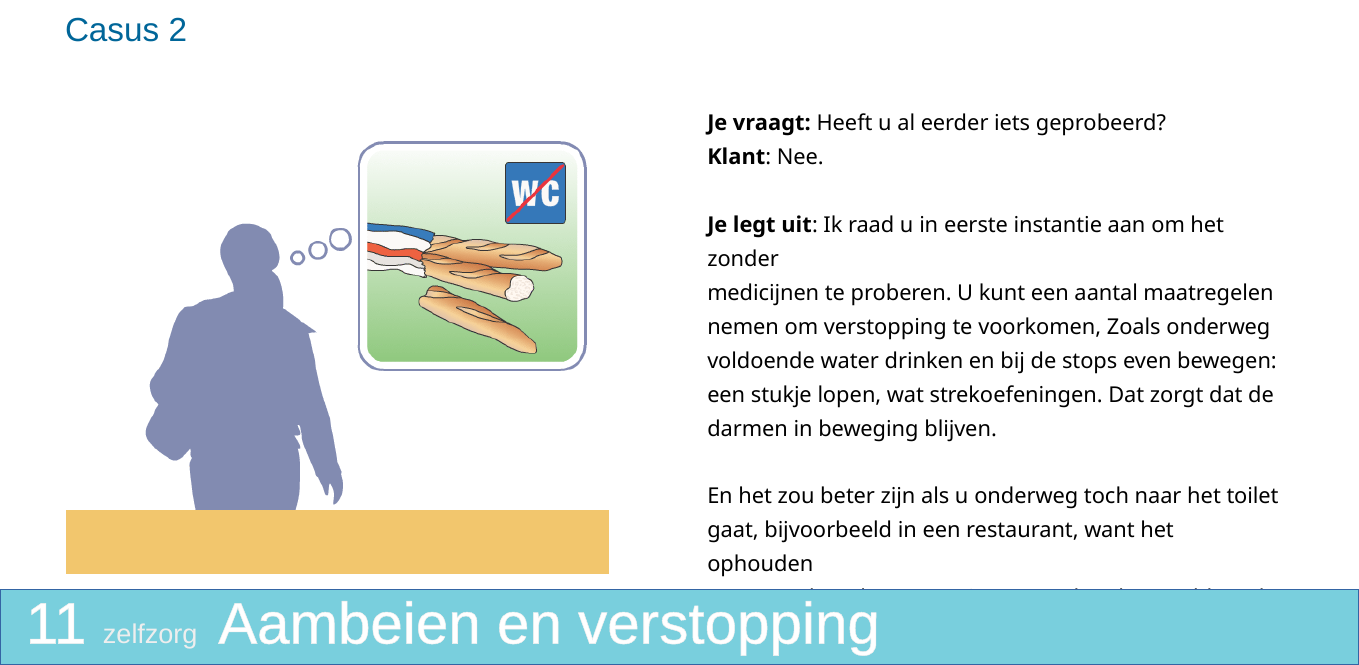

Casus 2
Je vraagt: Heeft u al eerder iets geprobeerd?
Klant: Nee.
Je legt uit: Ik raad u in eerste instantie aan om het zonder
medicijnen te proberen. U kunt een aantal maatregelen
nemen om verstopping te voorkomen, Zoals onderweg
voldoende water drinken en bij de stops even bewegen: een stukje lopen, wat strekoefeningen. Dat zorgt dat de darmen in beweging blijven.
En het zou beter zijn als u onderweg toch naar het toilet
gaat, bijvoorbeeld in een restaurant, want het ophouden
veroorzaakt ook verstopping. Zorg dan dat u voldoende
vezels binnen krijgt, bijvoorbeeld met fruit, volkoren
crackers of yoghurtdrankjes met toegevoegde vezels.
Je vraagt: Heeft u na die eerste week ook nog last?
# 11 zelfzorg Aambeien en verstopping
september 2020